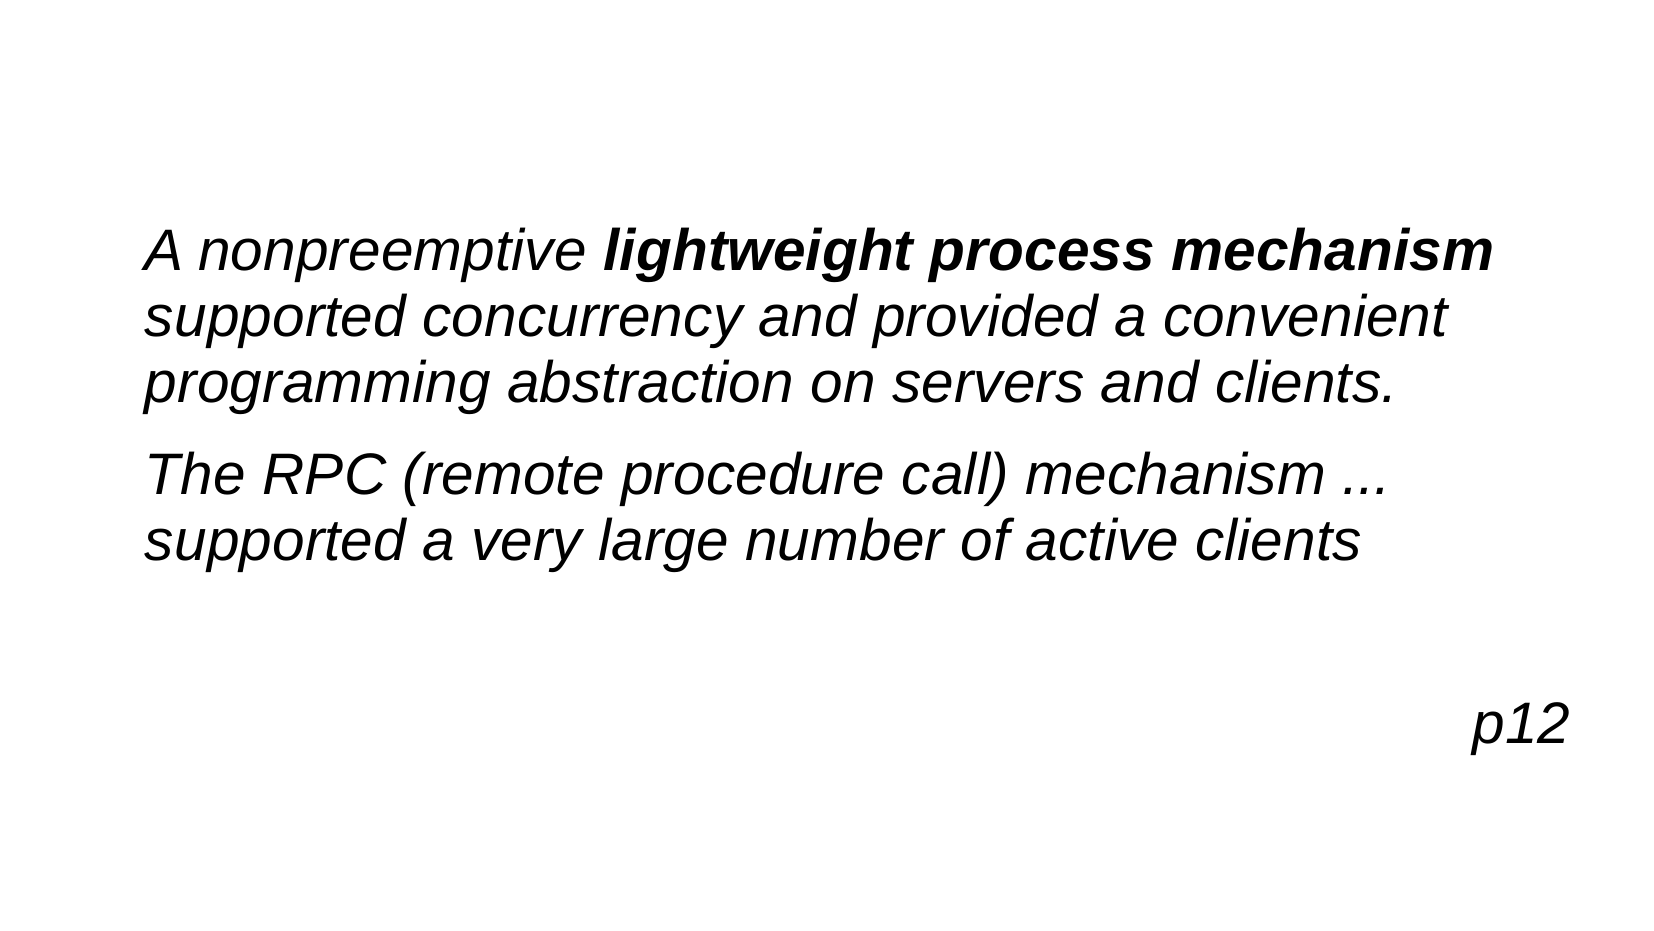

# A nonpreemptive lightweight process mechanism supported concurrency and provided a convenient programming abstraction on servers and clients.
The RPC (remote procedure call) mechanism ... supported a very large number of active clients
p12